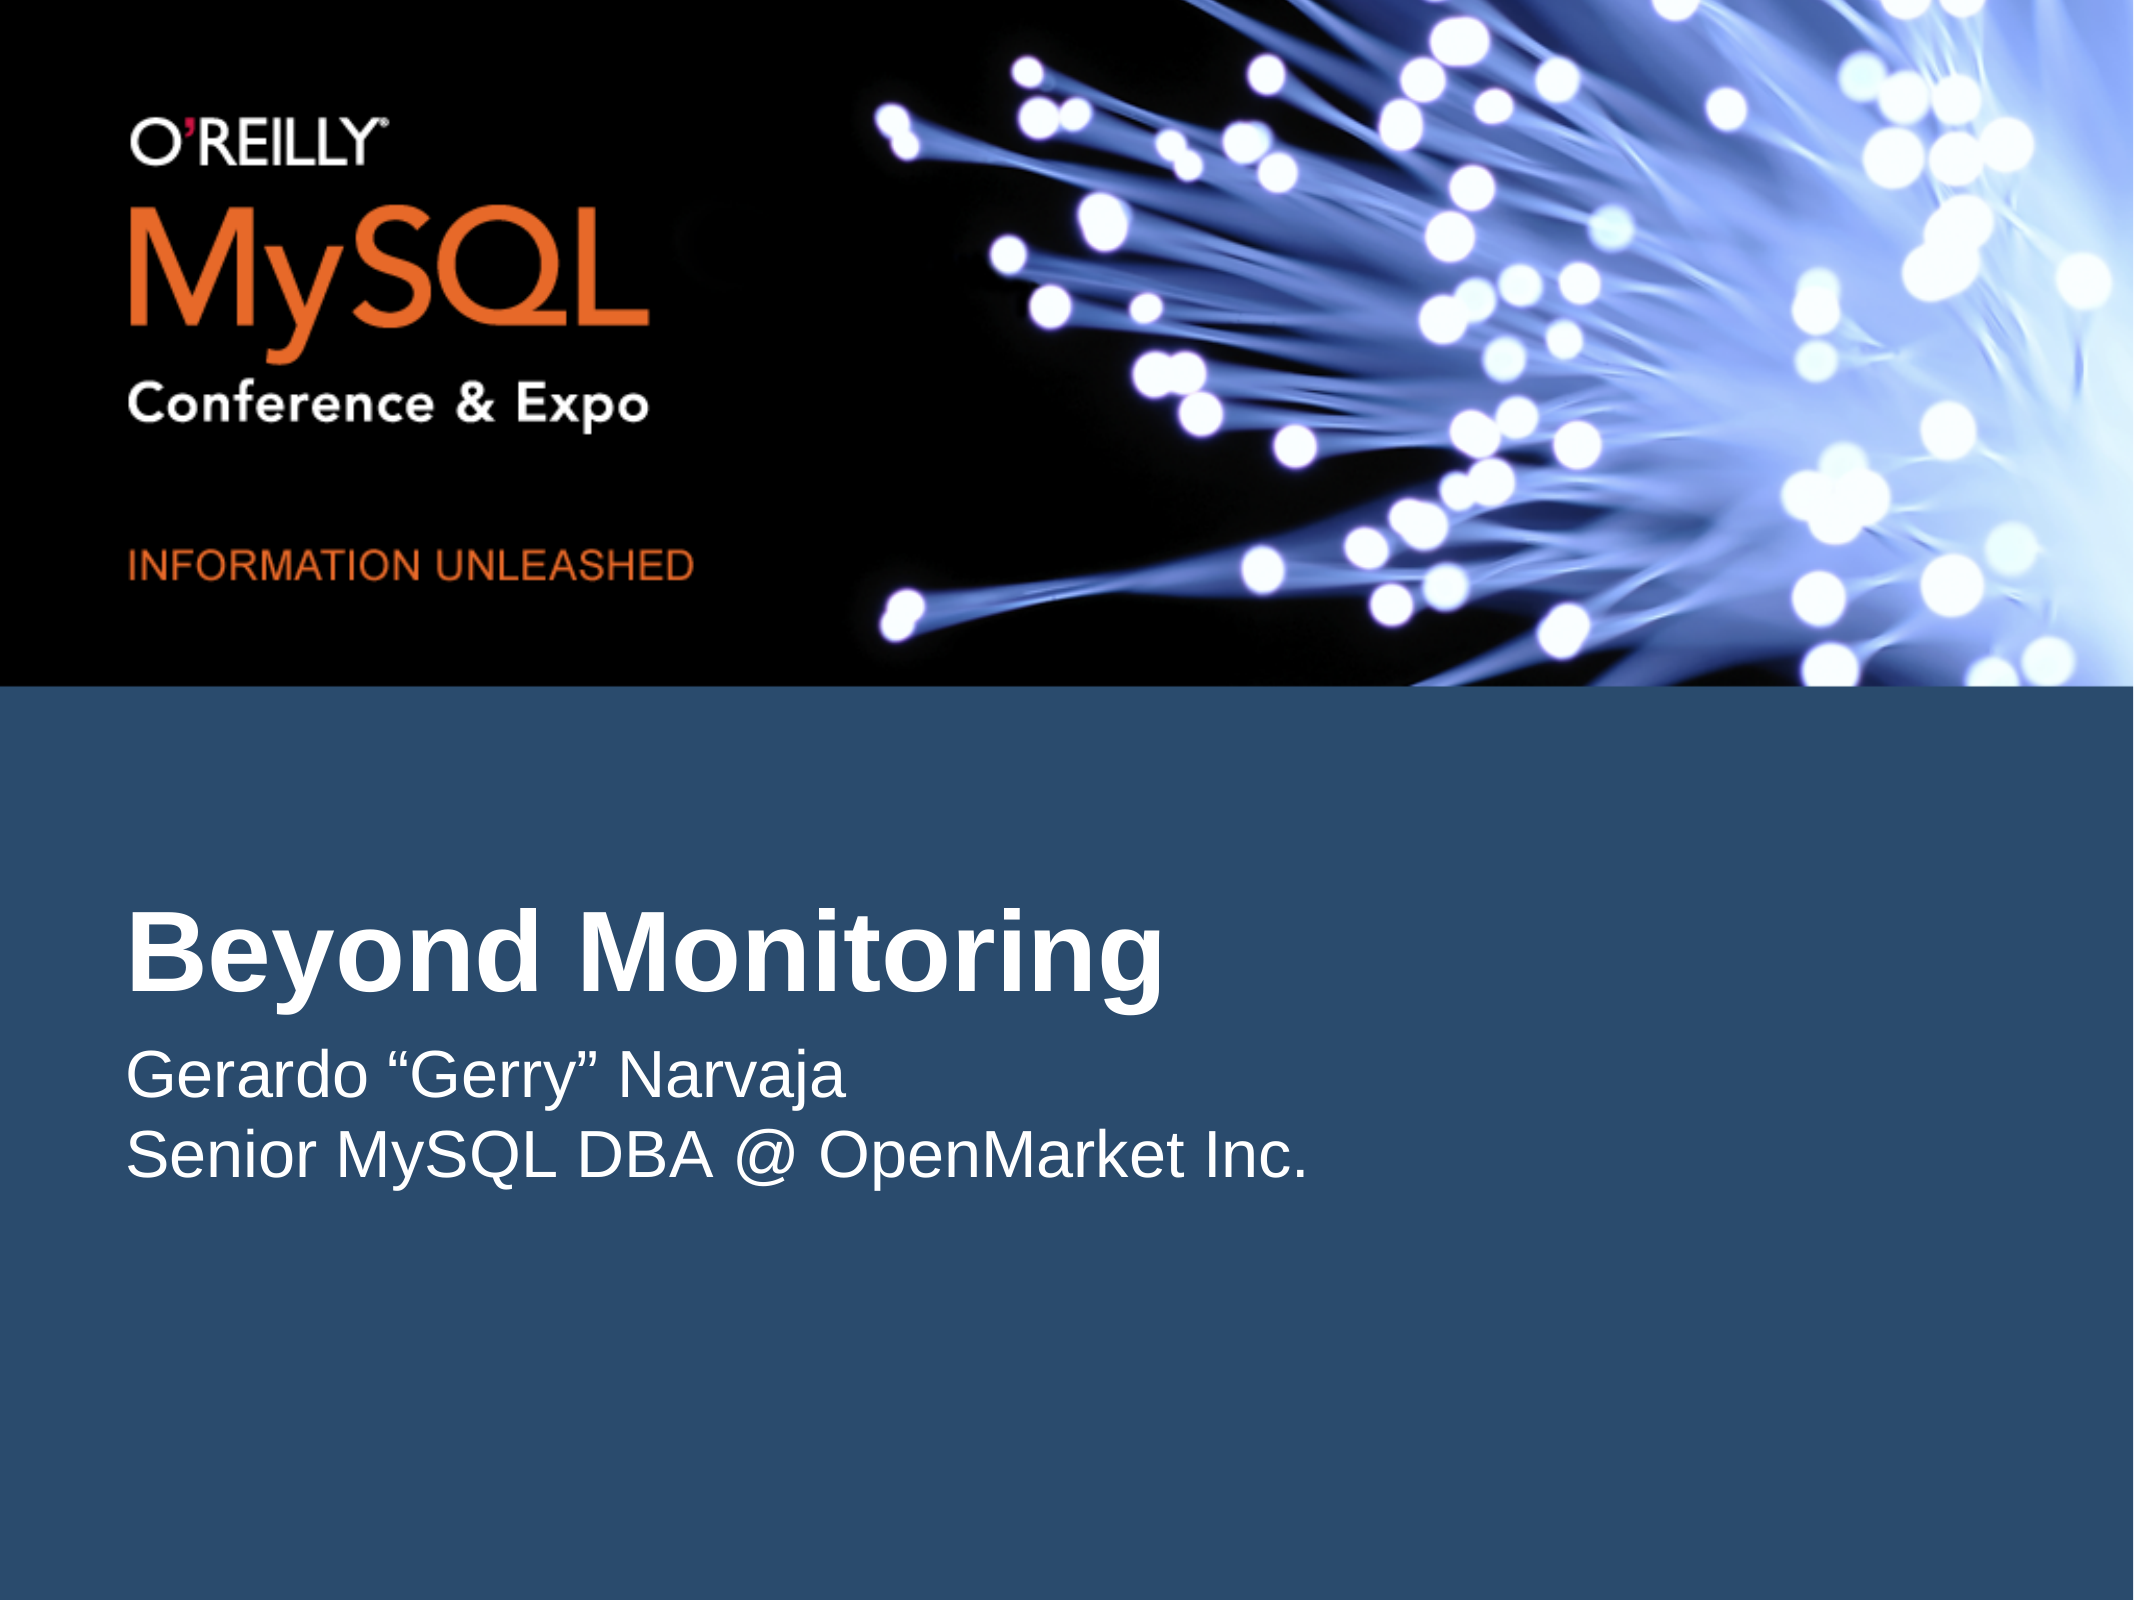

# Beyond Monitoring
Gerardo “Gerry” Narvaja
Senior MySQL DBA @ OpenMarket Inc.